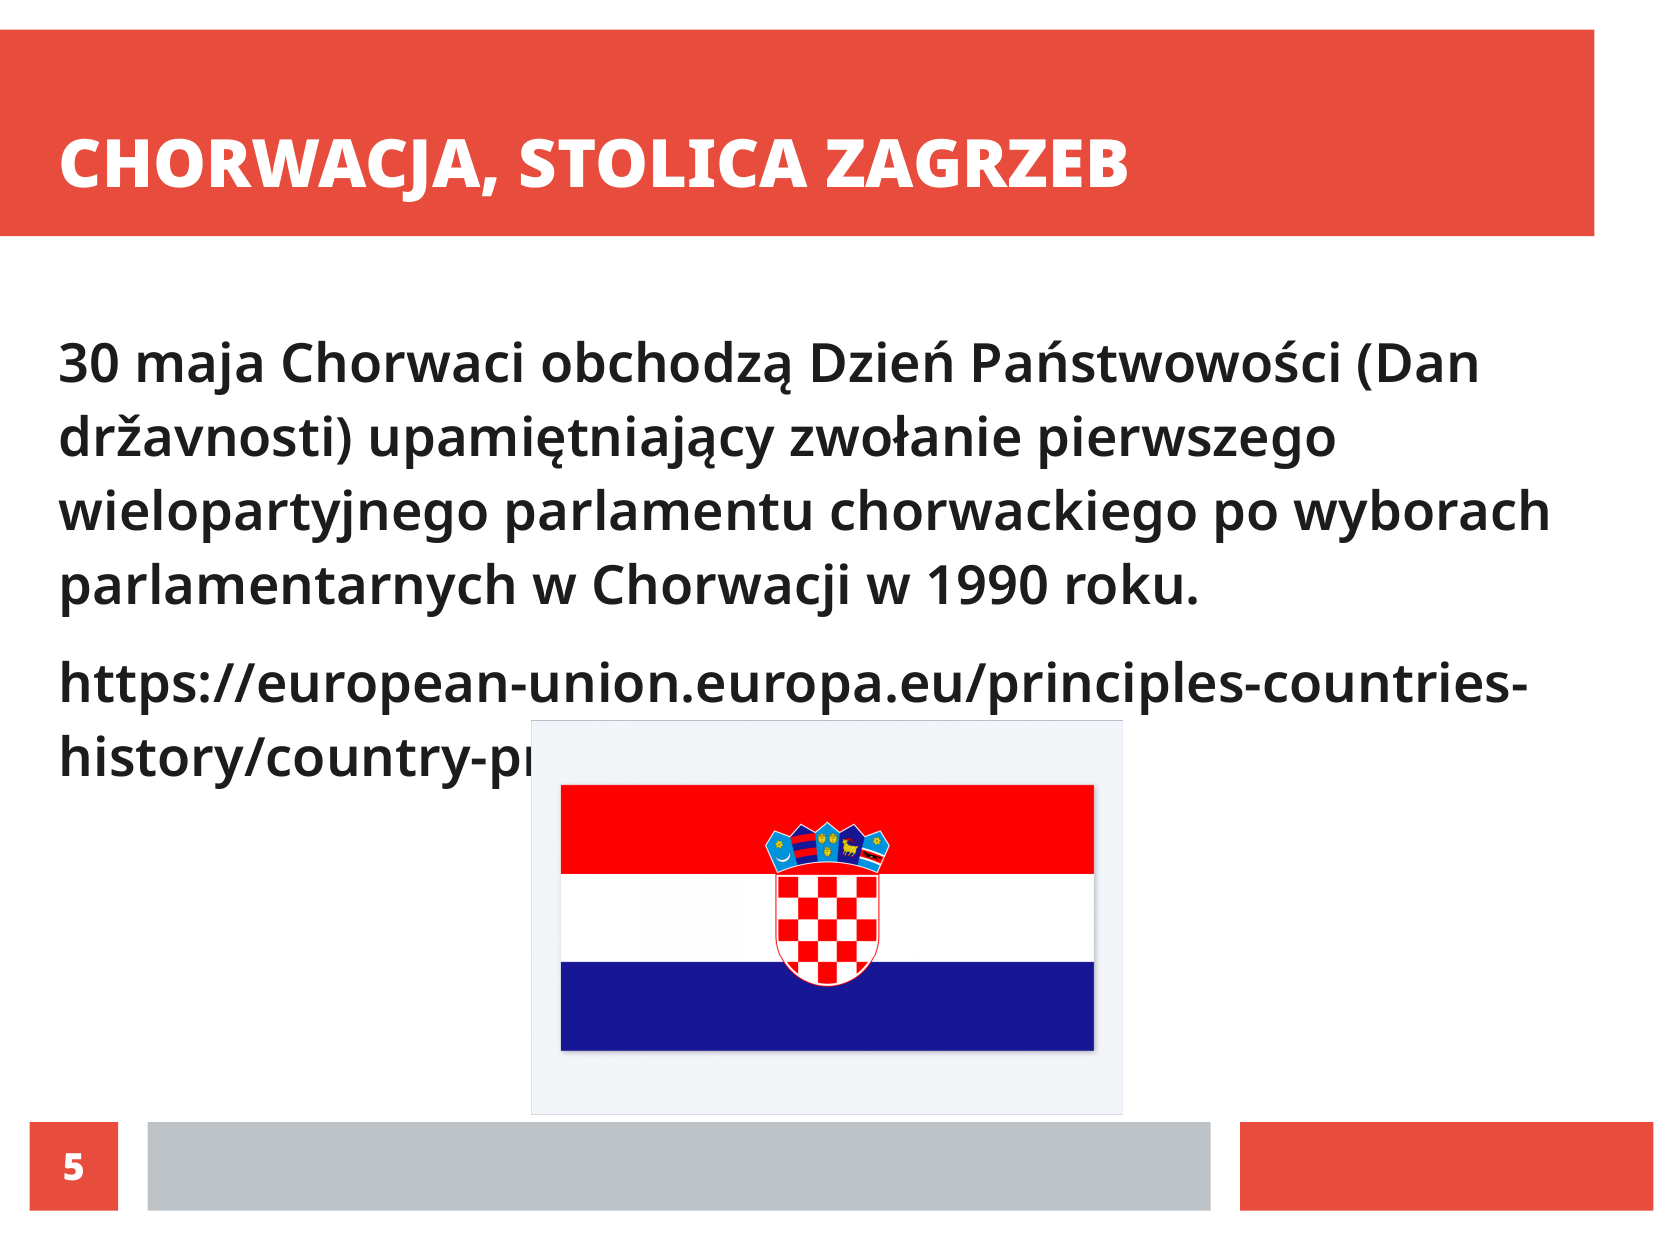

# CHORWACJA, STOLICA ZAGRZEB
30 maja Chorwaci obchodzą Dzień Państwowości (Dan državnosti) upamiętniający zwołanie pierwszego wielopartyjnego parlamentu chorwackiego po wyborach parlamentarnych w Chorwacji w 1990 roku.
https://european-union.europa.eu/principles-countries-history/country-profiles_pl
5